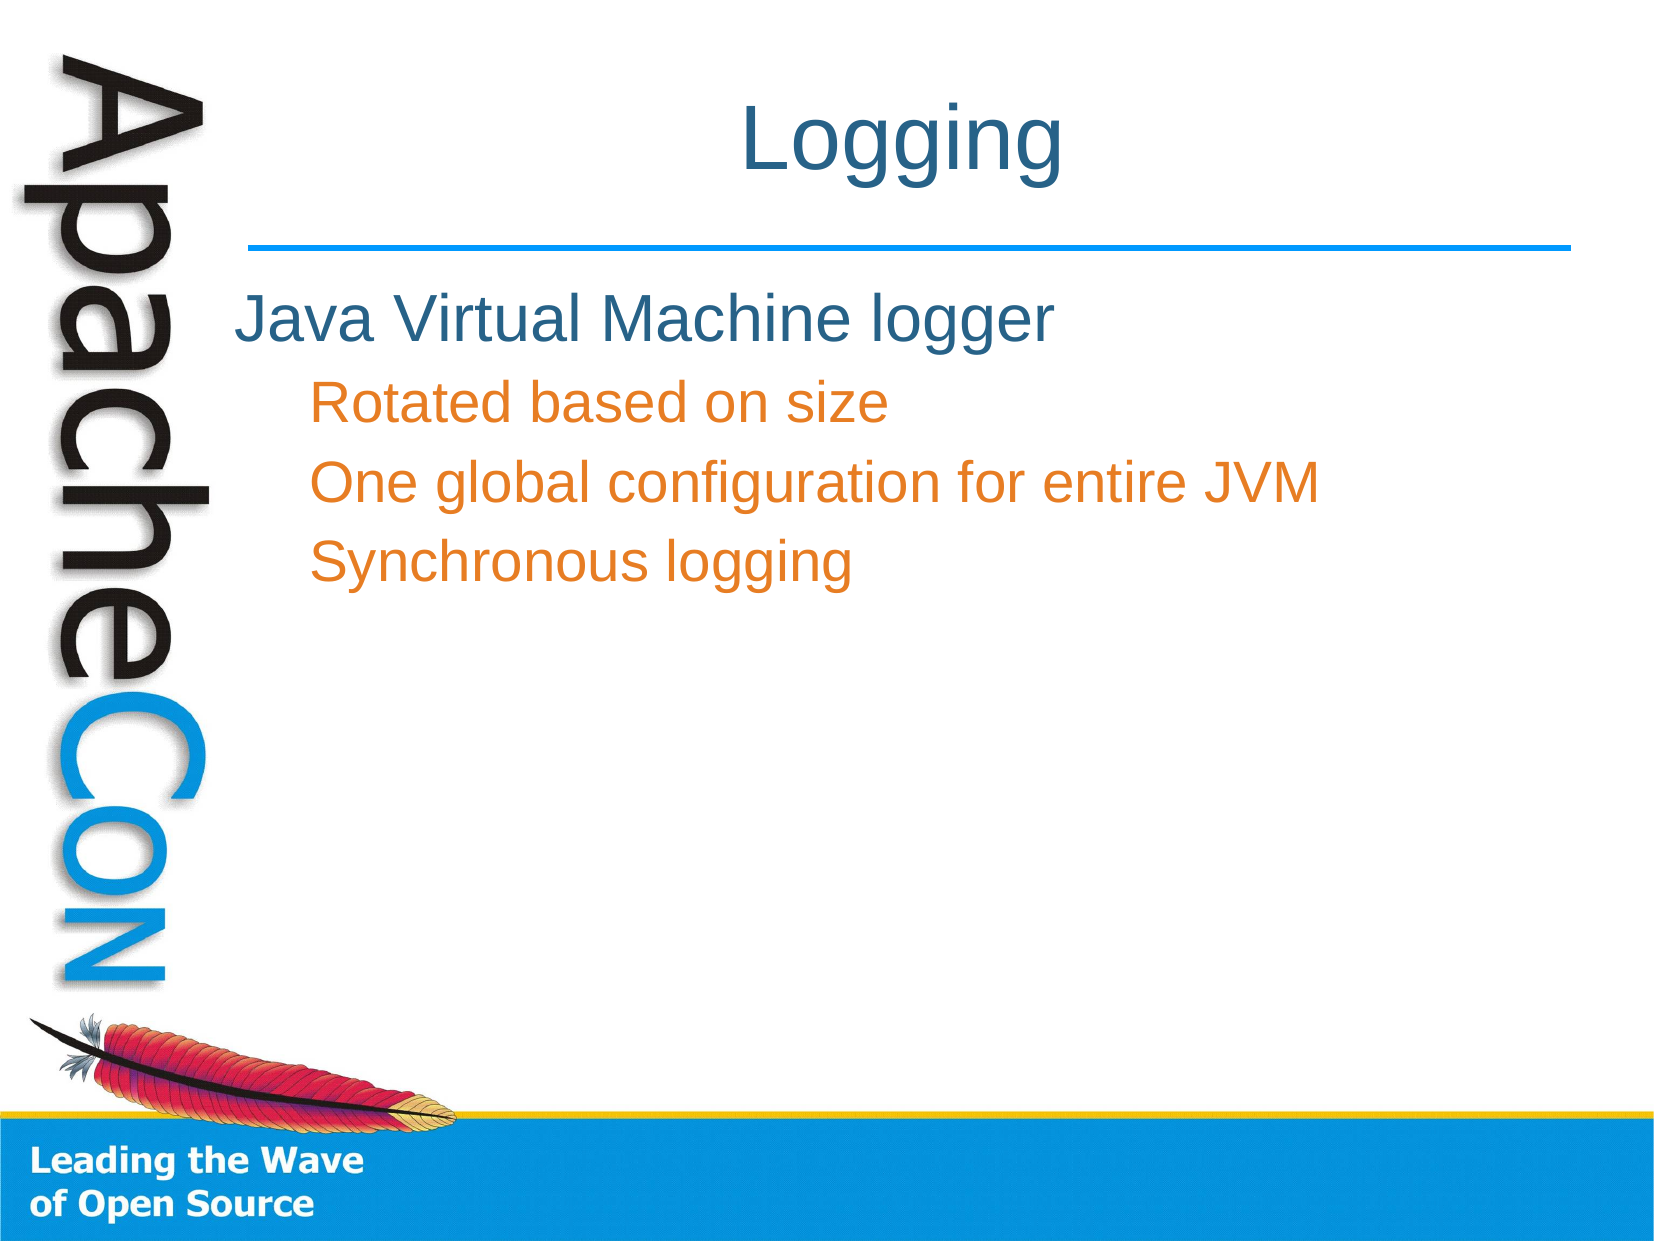

# Logging
Java Virtual Machine logger
Rotated based on size
One global configuration for entire JVM
Synchronous logging